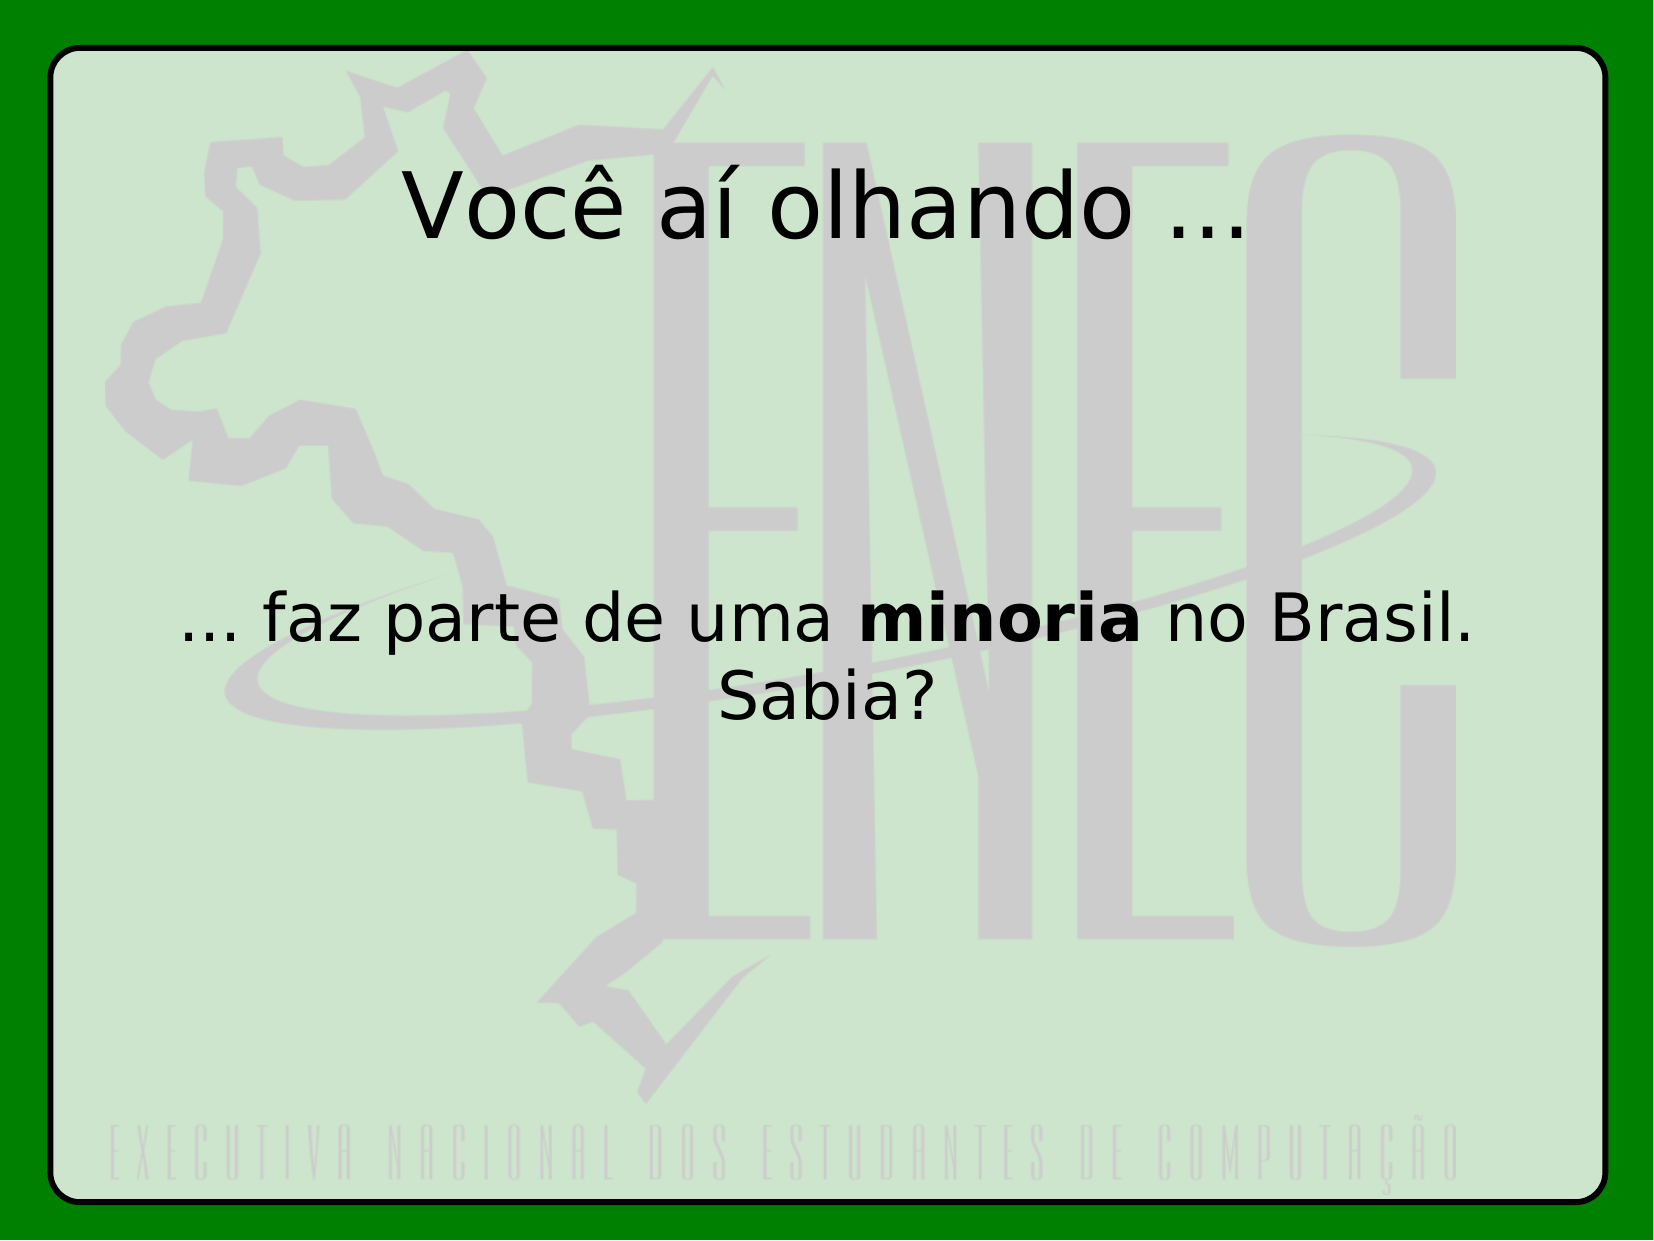

# Você aí olhando ...
... faz parte de uma minoria no Brasil. Sabia?